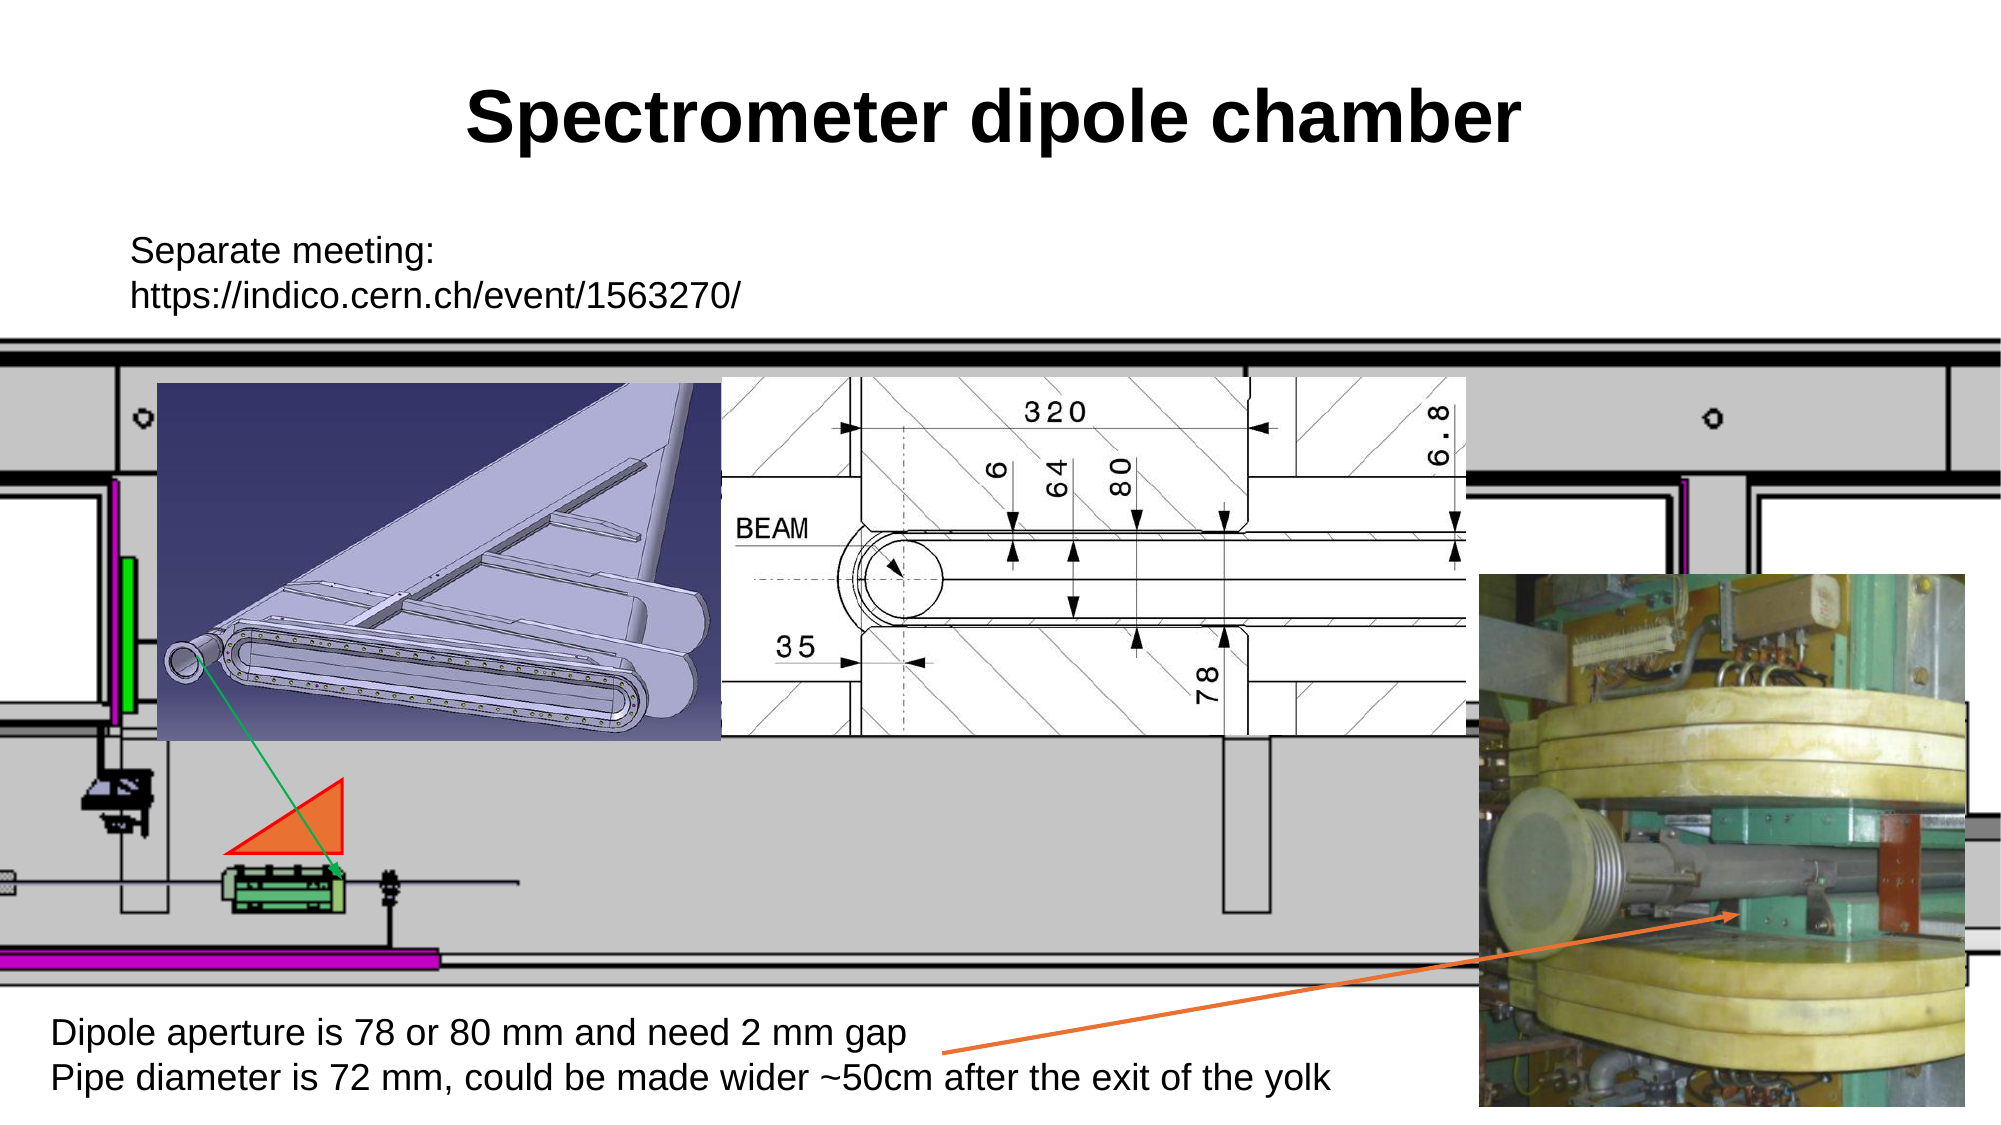

Spectrometer dipole chamber
Separate meeting:
https://indico.cern.ch/event/1563270/
Dipole aperture is 78 or 80 mm and need 2 mm gap
Pipe diameter is 72 mm, could be made wider ~50cm after the exit of the yolk